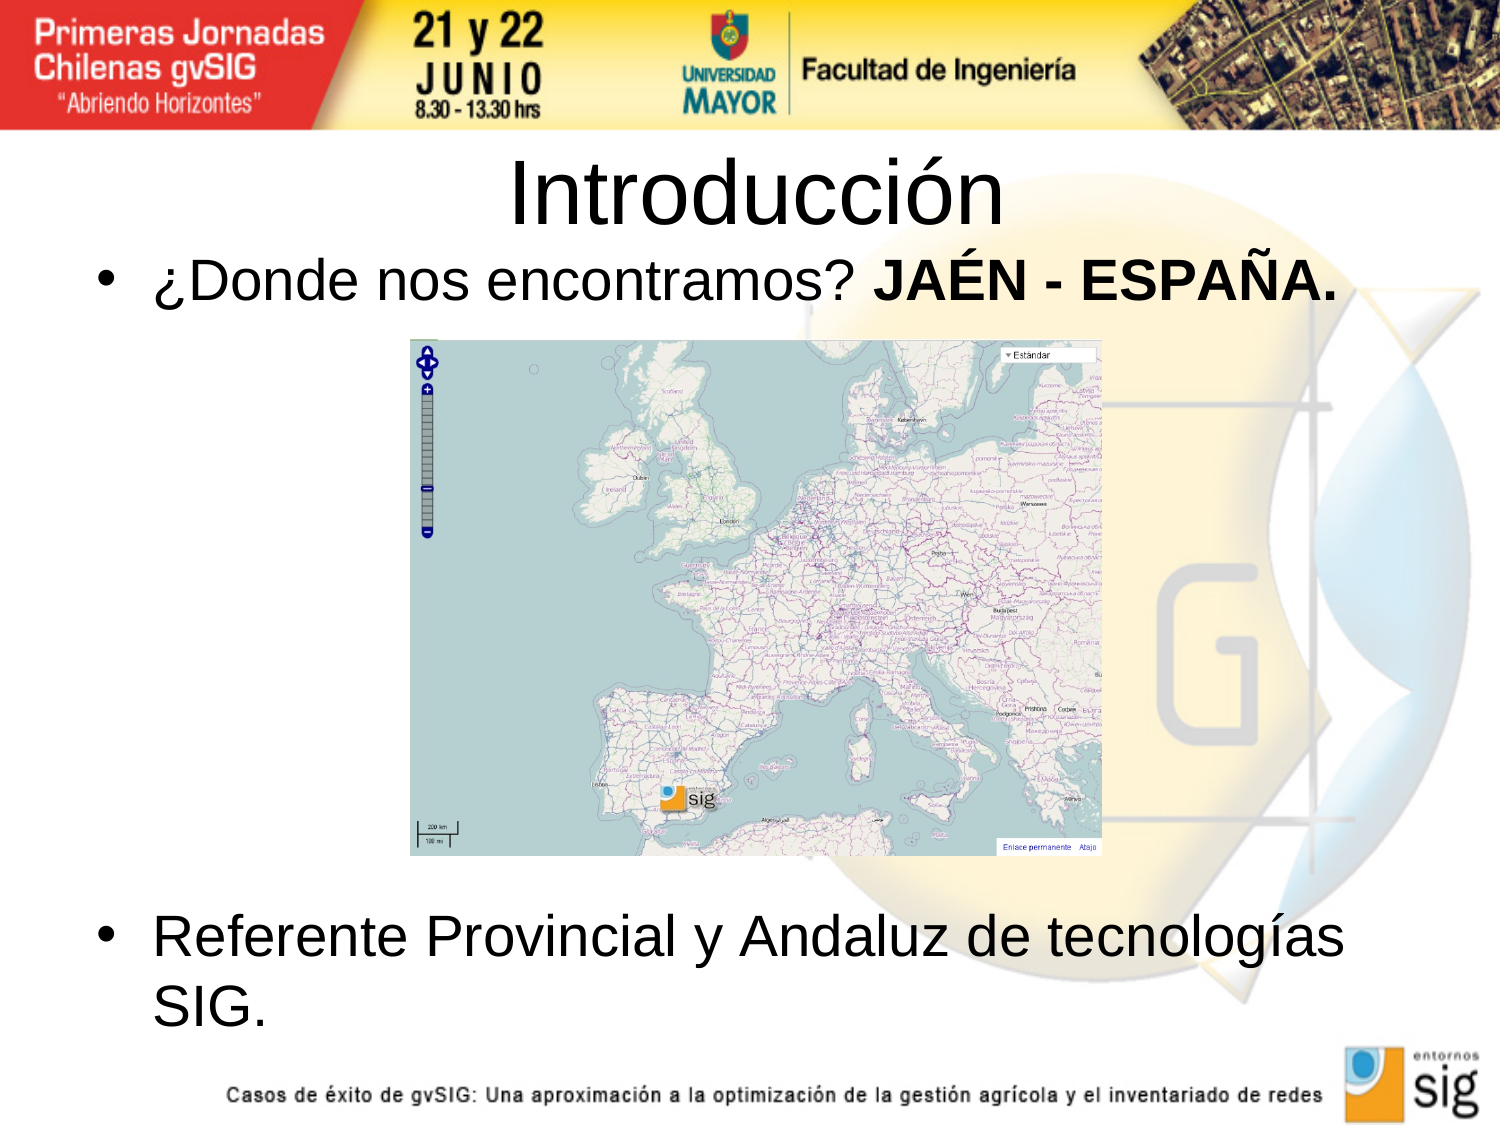

# Introducción
¿Donde nos encontramos? JAÉN - ESPAÑA.
Referente Provincial y Andaluz de tecnologías SIG.